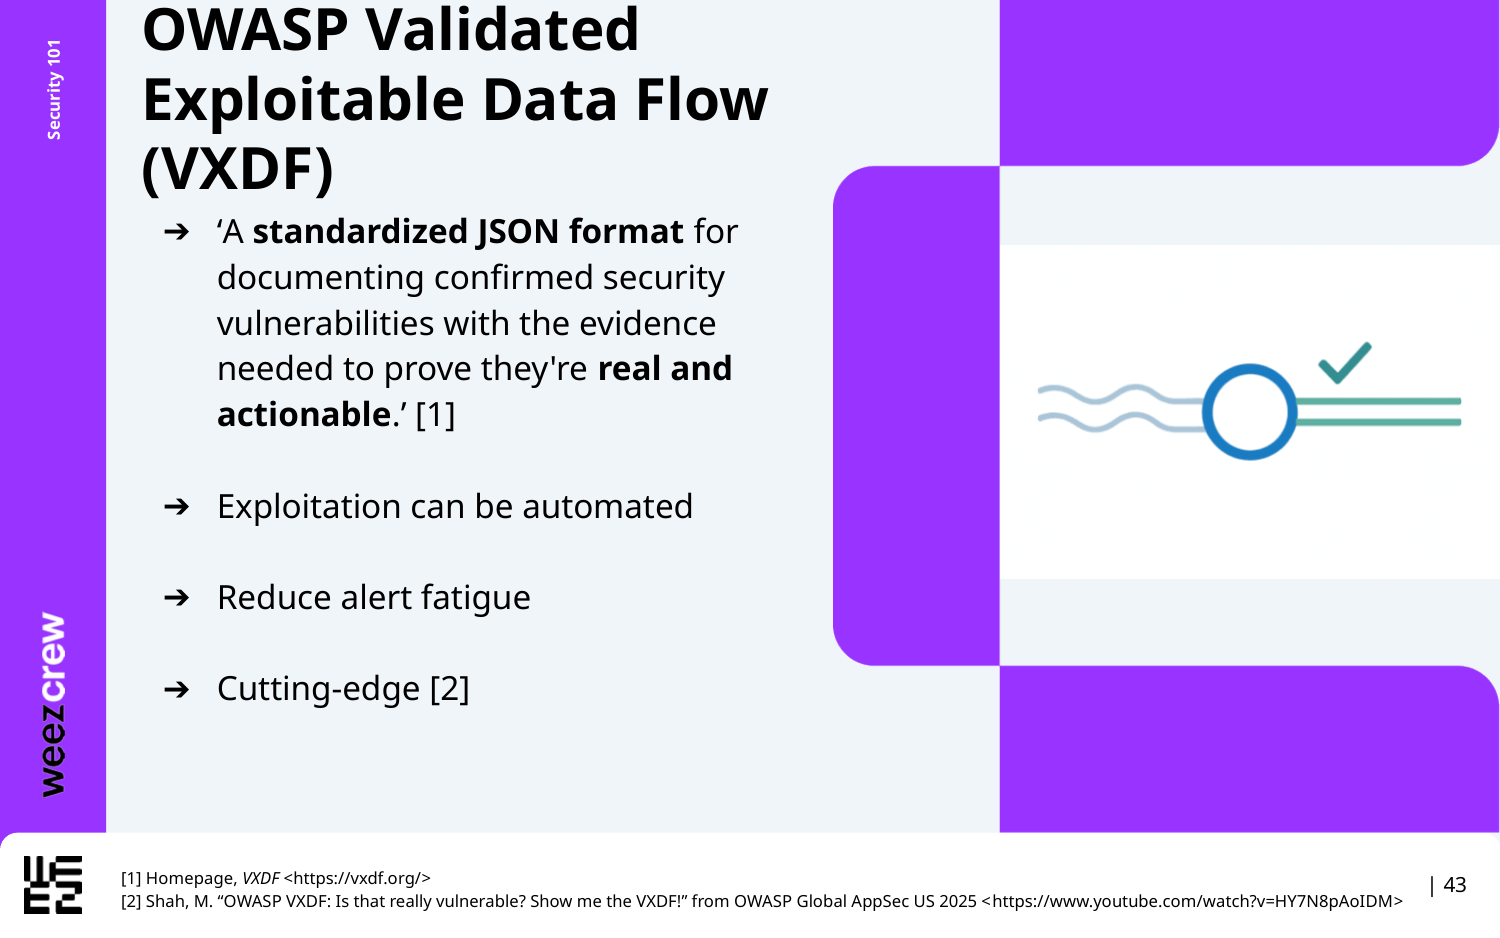

OWASP Validated Exploitable Data Flow (VXDF)
‘A standardized JSON format for documenting confirmed security vulnerabilities with the evidence needed to prove they're real and actionable.’ [1]
Exploitation can be automated
Reduce alert fatigue
Cutting-edge [2]
Security 101
# [1] Homepage, VXDF <https://vxdf.org/>
[2] Shah, M. “OWASP VXDF: Is that really vulnerable? Show me the VXDF!” from OWASP Global AppSec US 2025 <https://www.youtube.com/watch?v=HY7N8pAoIDM>